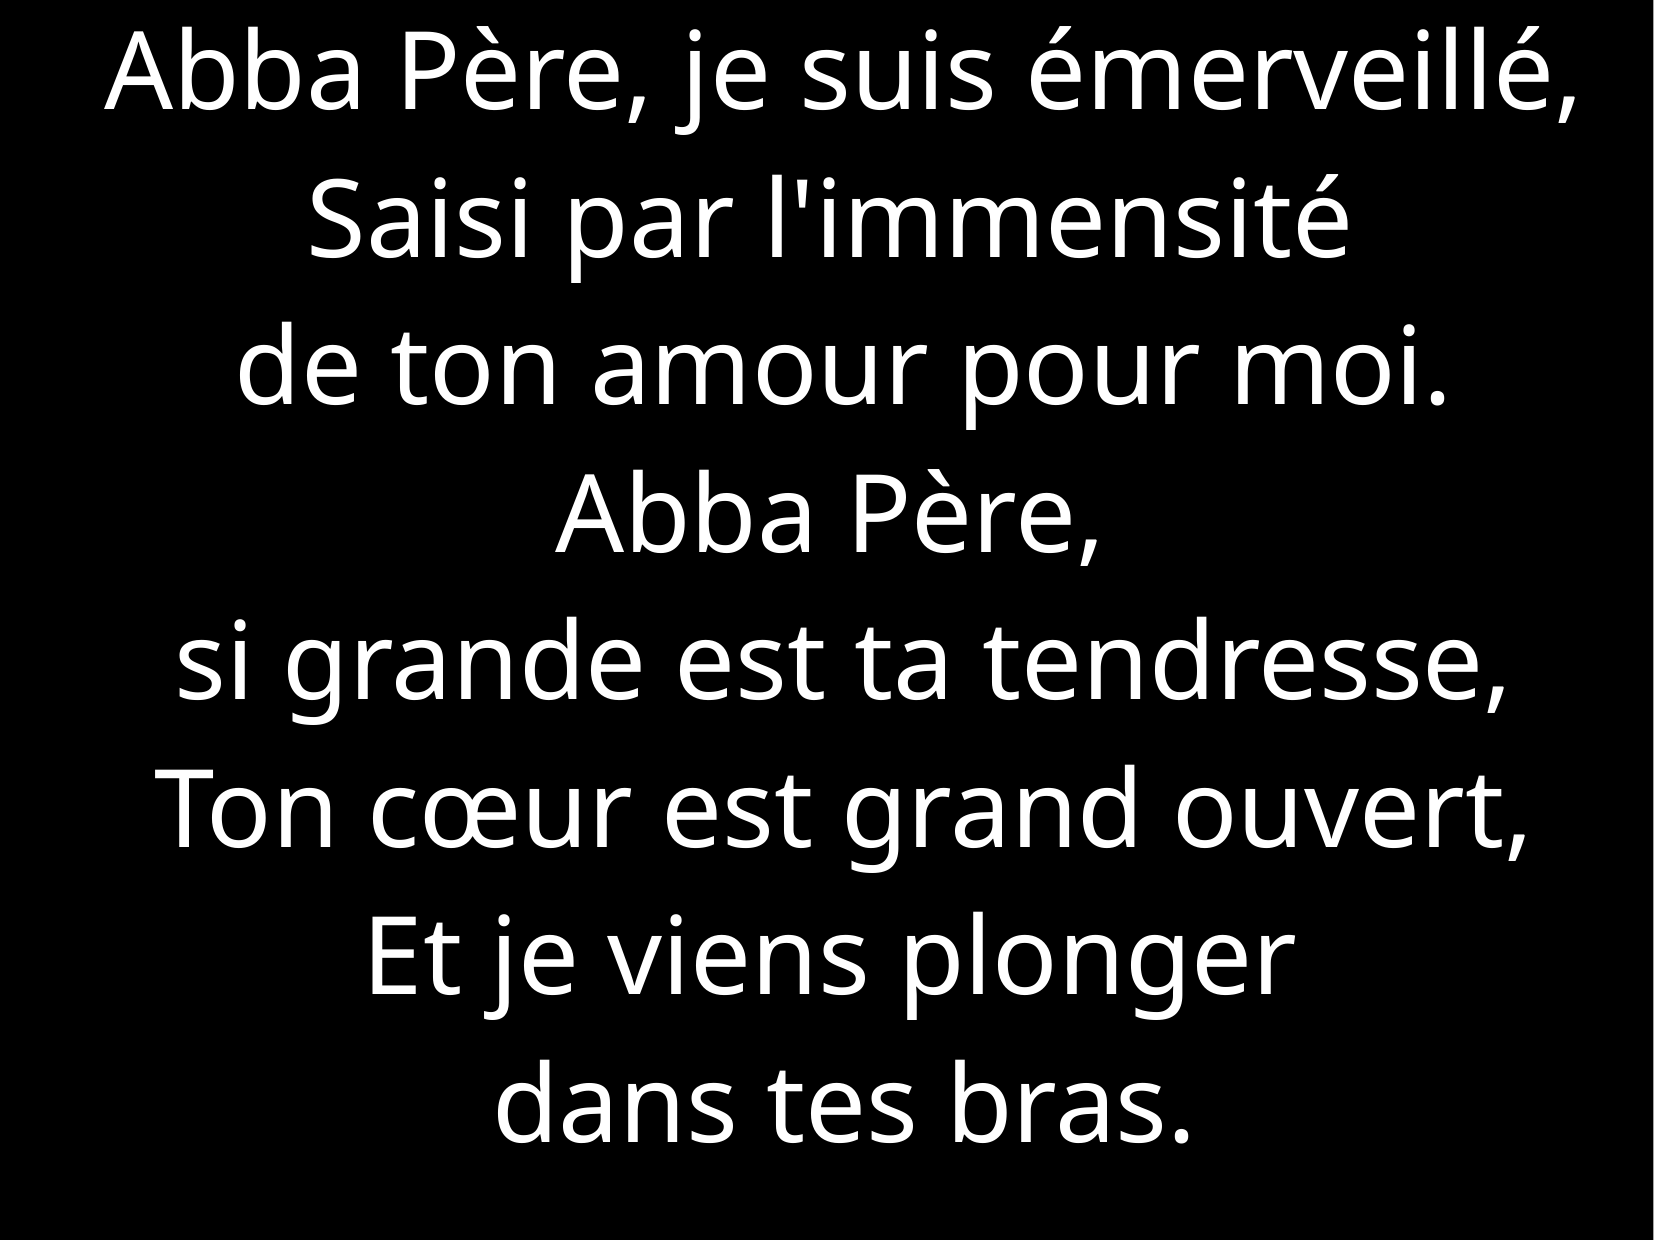

# Abba Père, je suis émerveillé,
Saisi par l'immensité
de ton amour pour moi.
Abba Père,
si grande est ta tendresse,
Ton cœur est grand ouvert,
Et je viens plonger
dans tes bras.